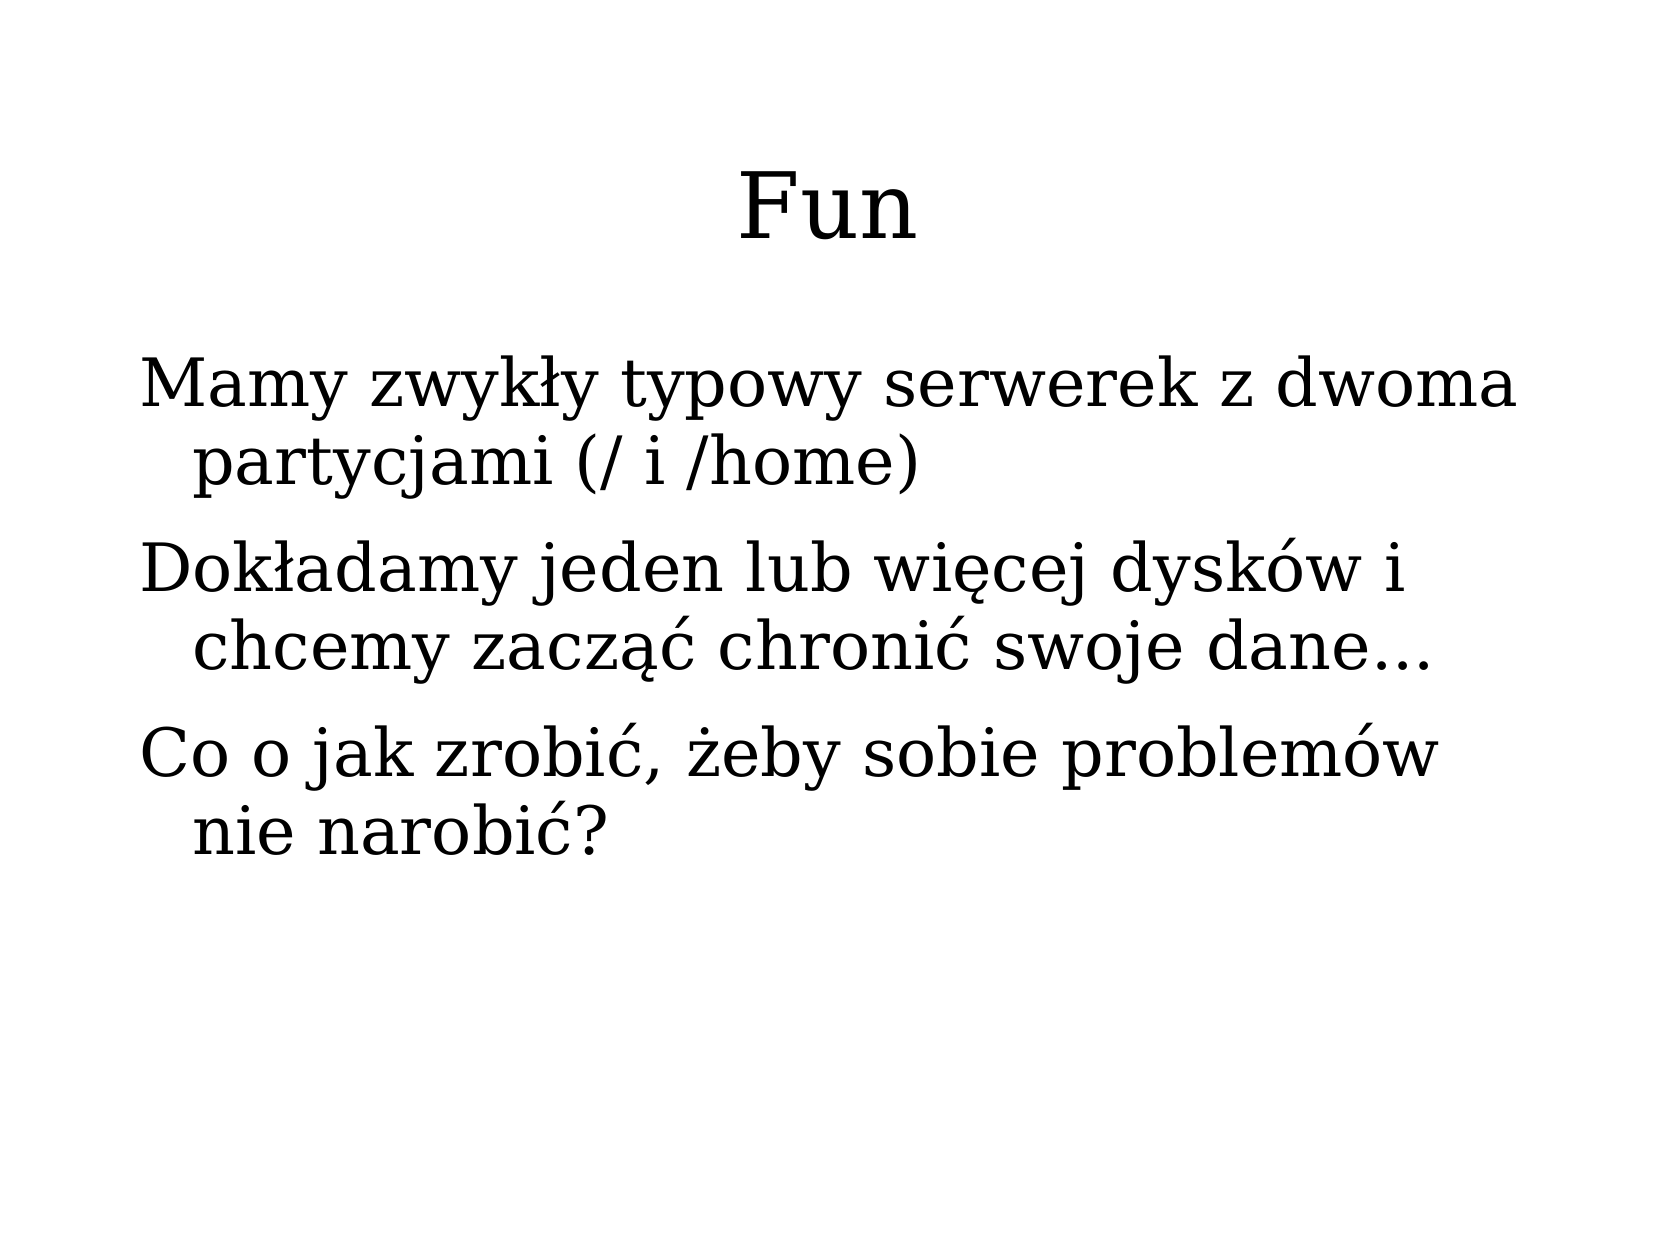

# Fun
Mamy zwykły typowy serwerek z dwoma partycjami (/ i /home)
Dokładamy jeden lub więcej dysków i chcemy zacząć chronić swoje dane...
Co o jak zrobić, żeby sobie problemów nie narobić?